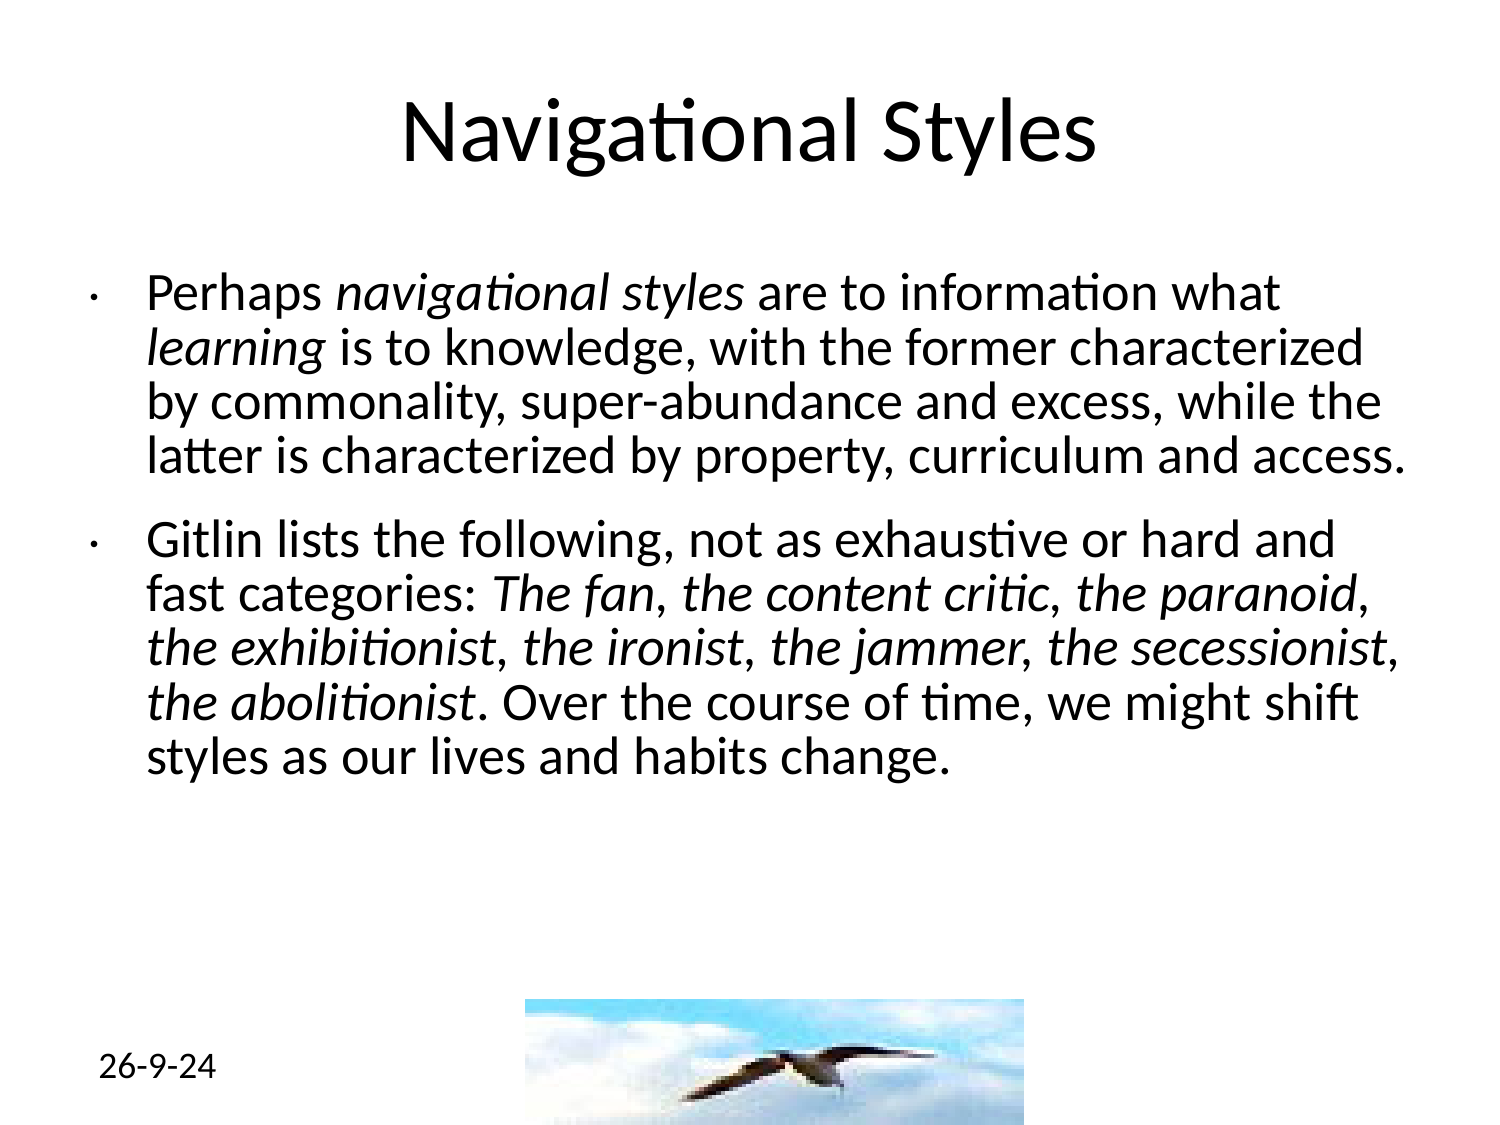

# Navigational Styles
Perhaps navigational styles are to information what learning is to knowledge, with the former characterized by commonality, super-abundance and excess, while the latter is characterized by property, curriculum and access.
Gitlin lists the following, not as exhaustive or hard and fast categories: The fan, the content critic, the paranoid, the exhibitionist, the ironist, the jammer, the secessionist, the abolitionist. Over the course of time, we might shift styles as our lives and habits change.